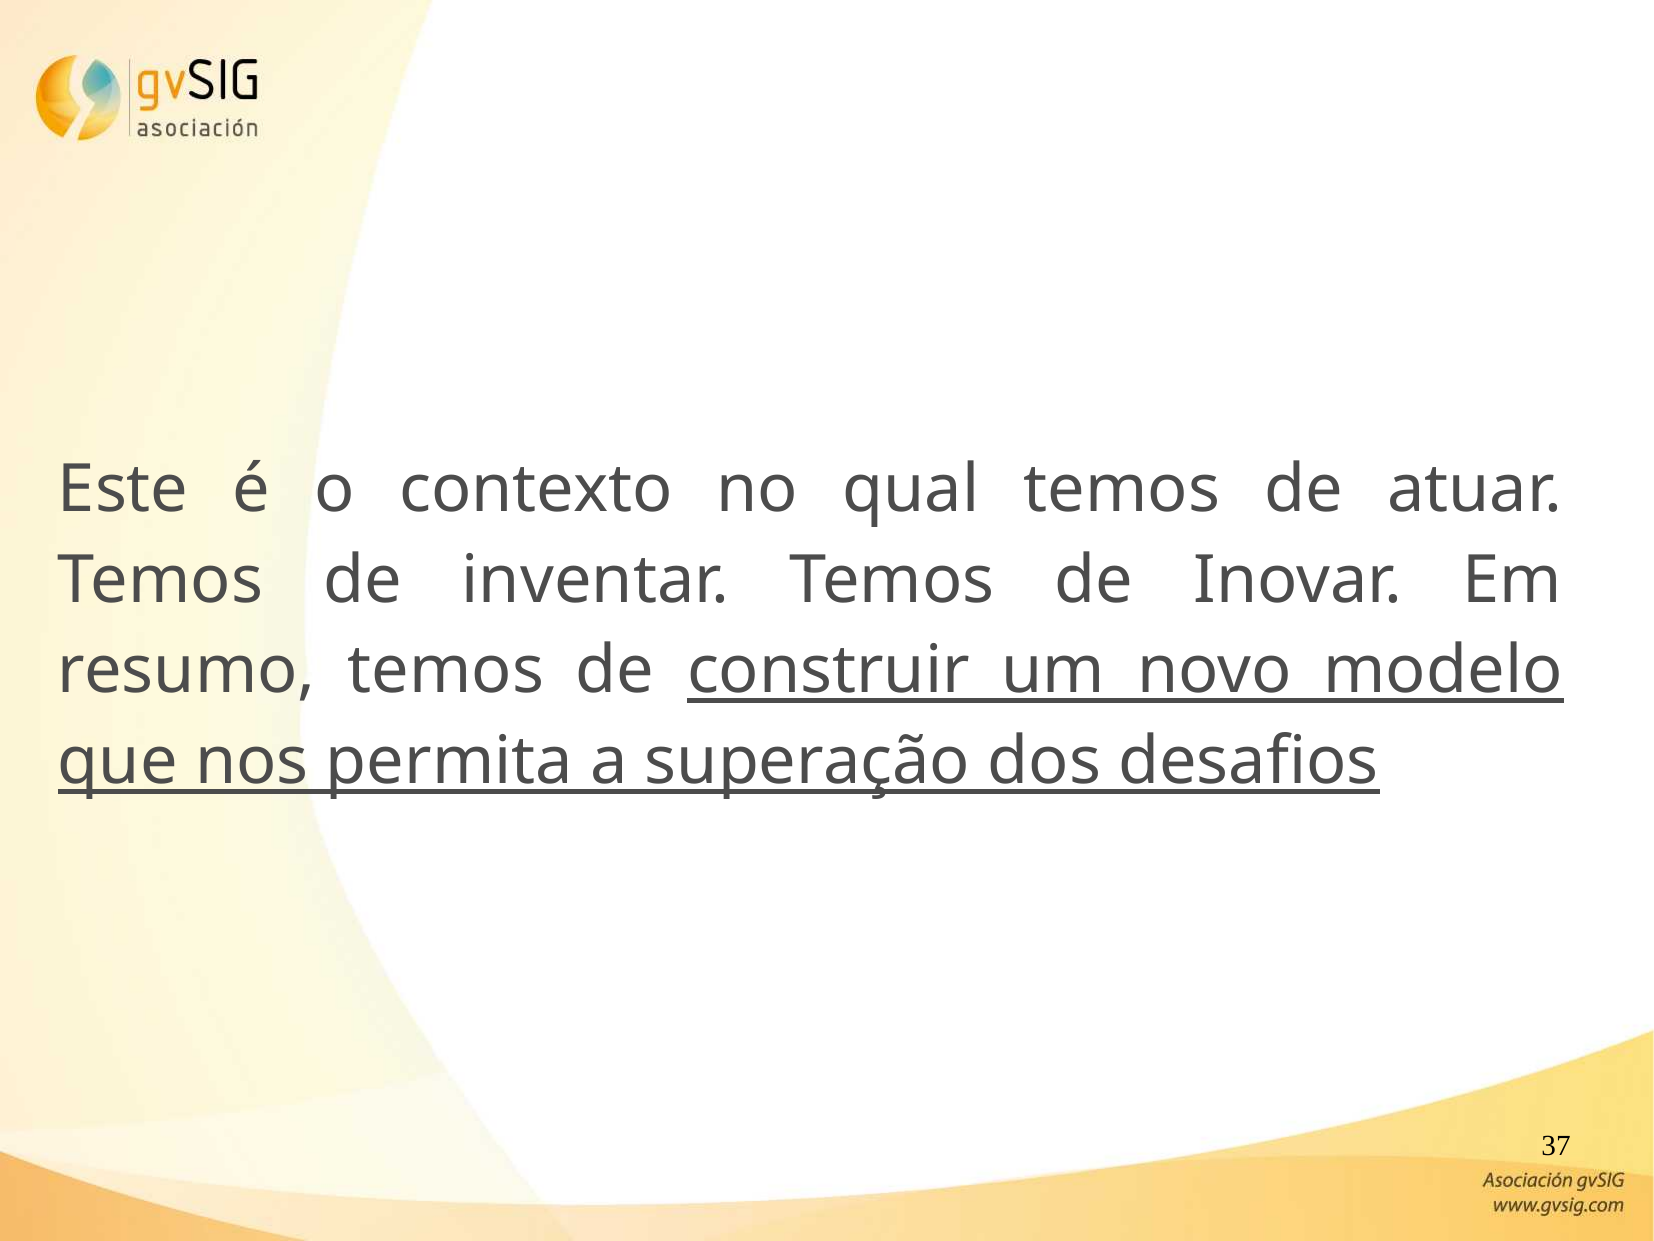

Este é o contexto no qual temos de atuar. Temos de inventar. Temos de Inovar. Em resumo, temos de construir um novo modelo que nos permita a superação dos desafios
37